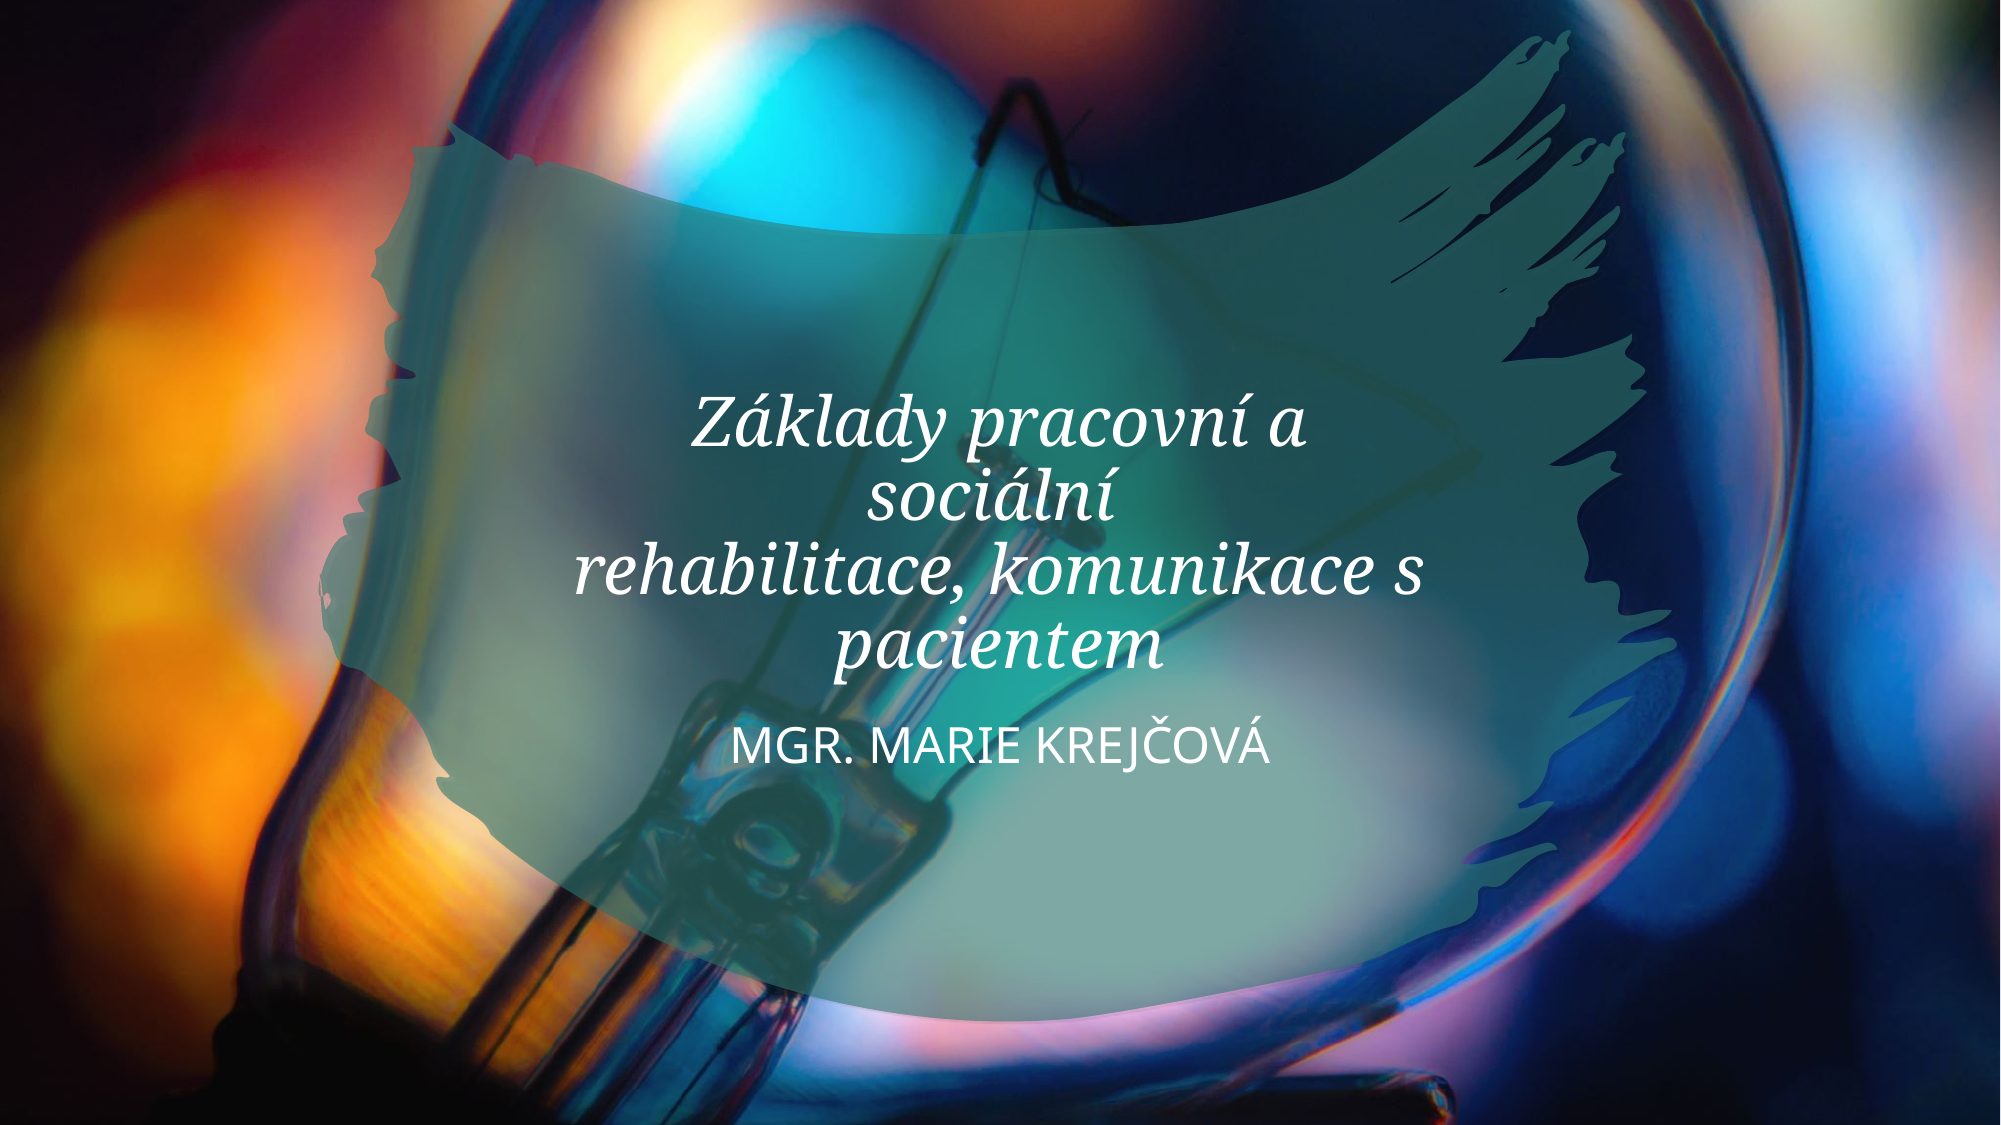

# Základy pracovní a sociální rehabilitace, komunikace s pacientem
Mgr. Marie krejčová